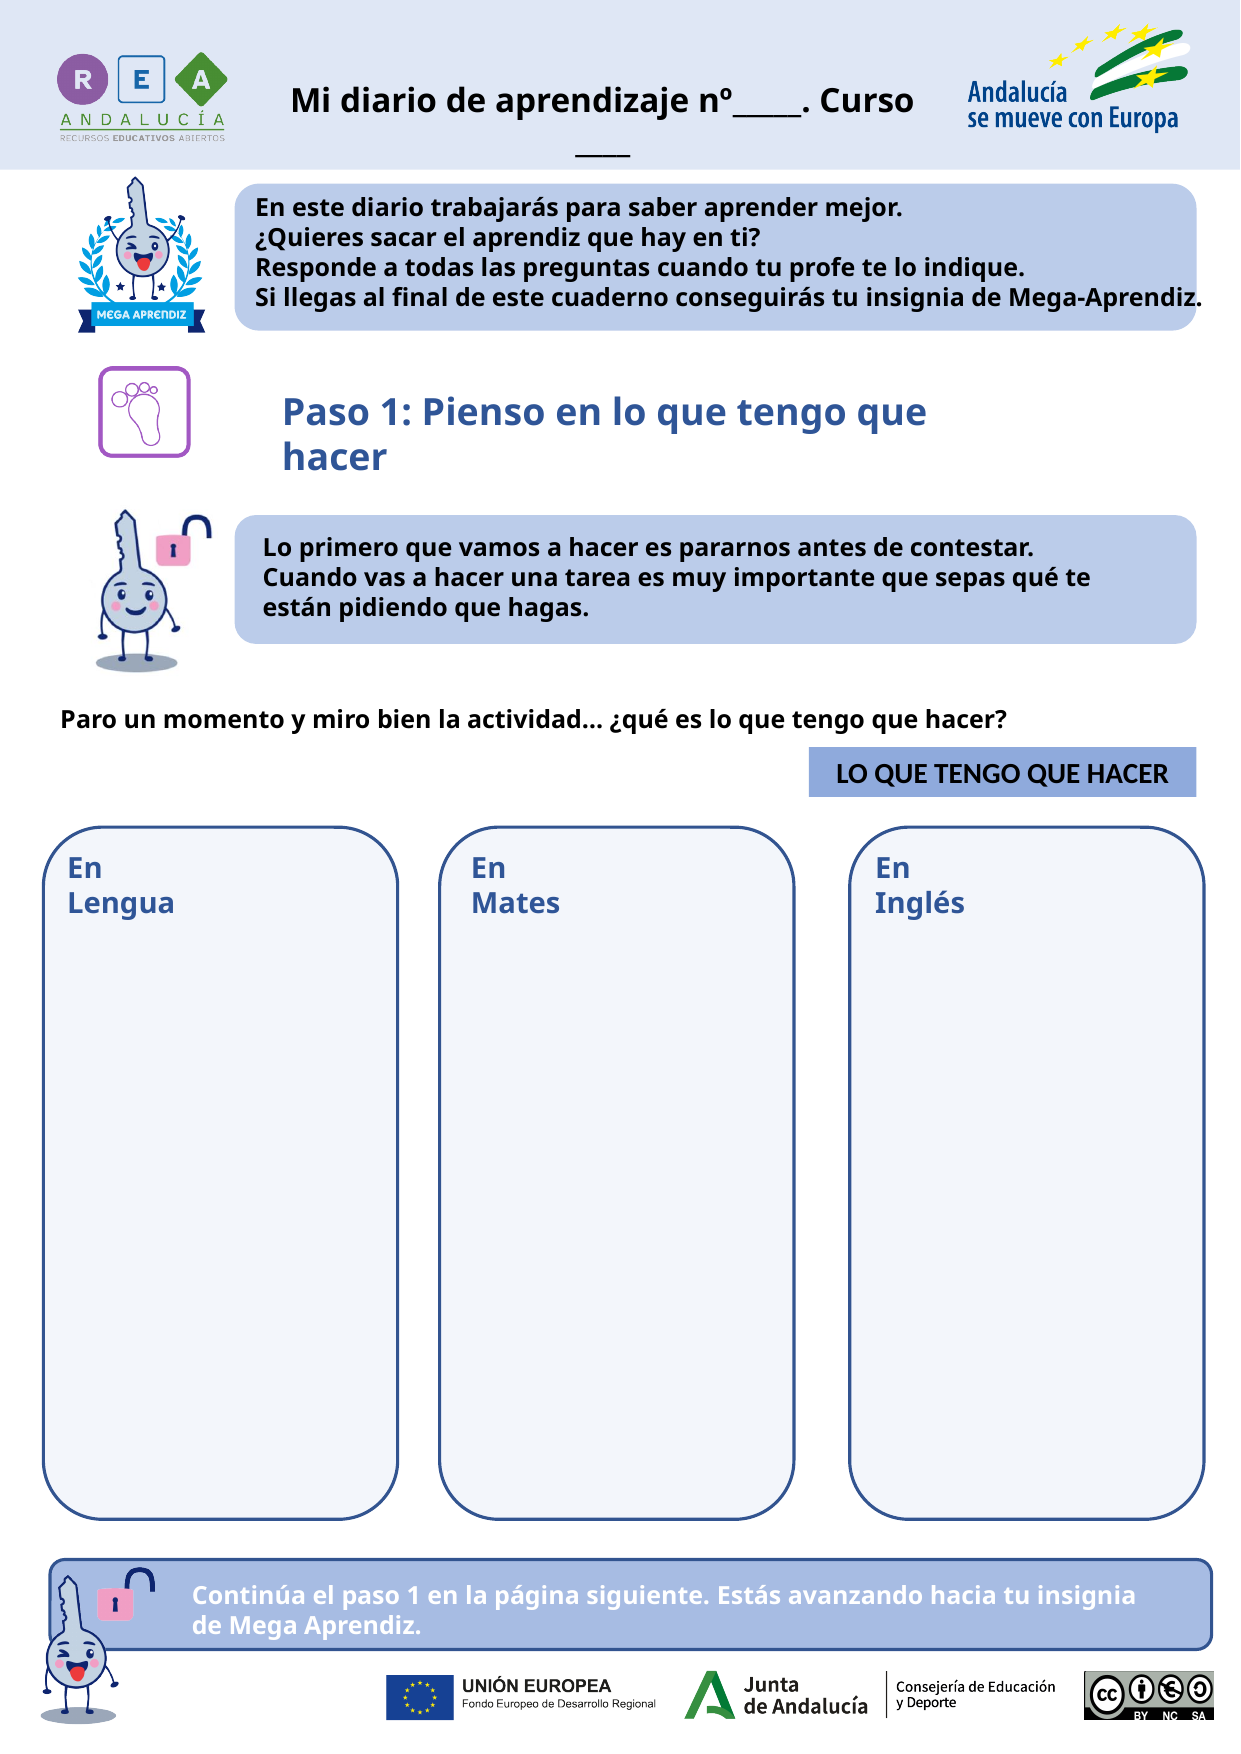

Mi diario de aprendizaje nº_____. Curso ____
En este diario trabajarás para saber aprender mejor.
¿Quieres sacar el aprendiz que hay en ti?
Responde a todas las preguntas cuando tu profe te lo indique.
Si llegas al final de este cuaderno conseguirás tu insignia de Mega-Aprendiz.
Paso 1: Pienso en lo que tengo que hacer
Lo primero que vamos a hacer es pararnos antes de contestar.
Cuando vas a hacer una tarea es muy importante que sepas qué te están pidiendo que hagas.
Paro un momento y miro bien la actividad… ¿qué es lo que tengo que hacer?
LO QUE TENGO QUE HACER
En Lengua
En Mates
En Inglés
Continúa el paso 1 en la página siguiente. Estás avanzando hacia tu insignia de Mega Aprendiz.